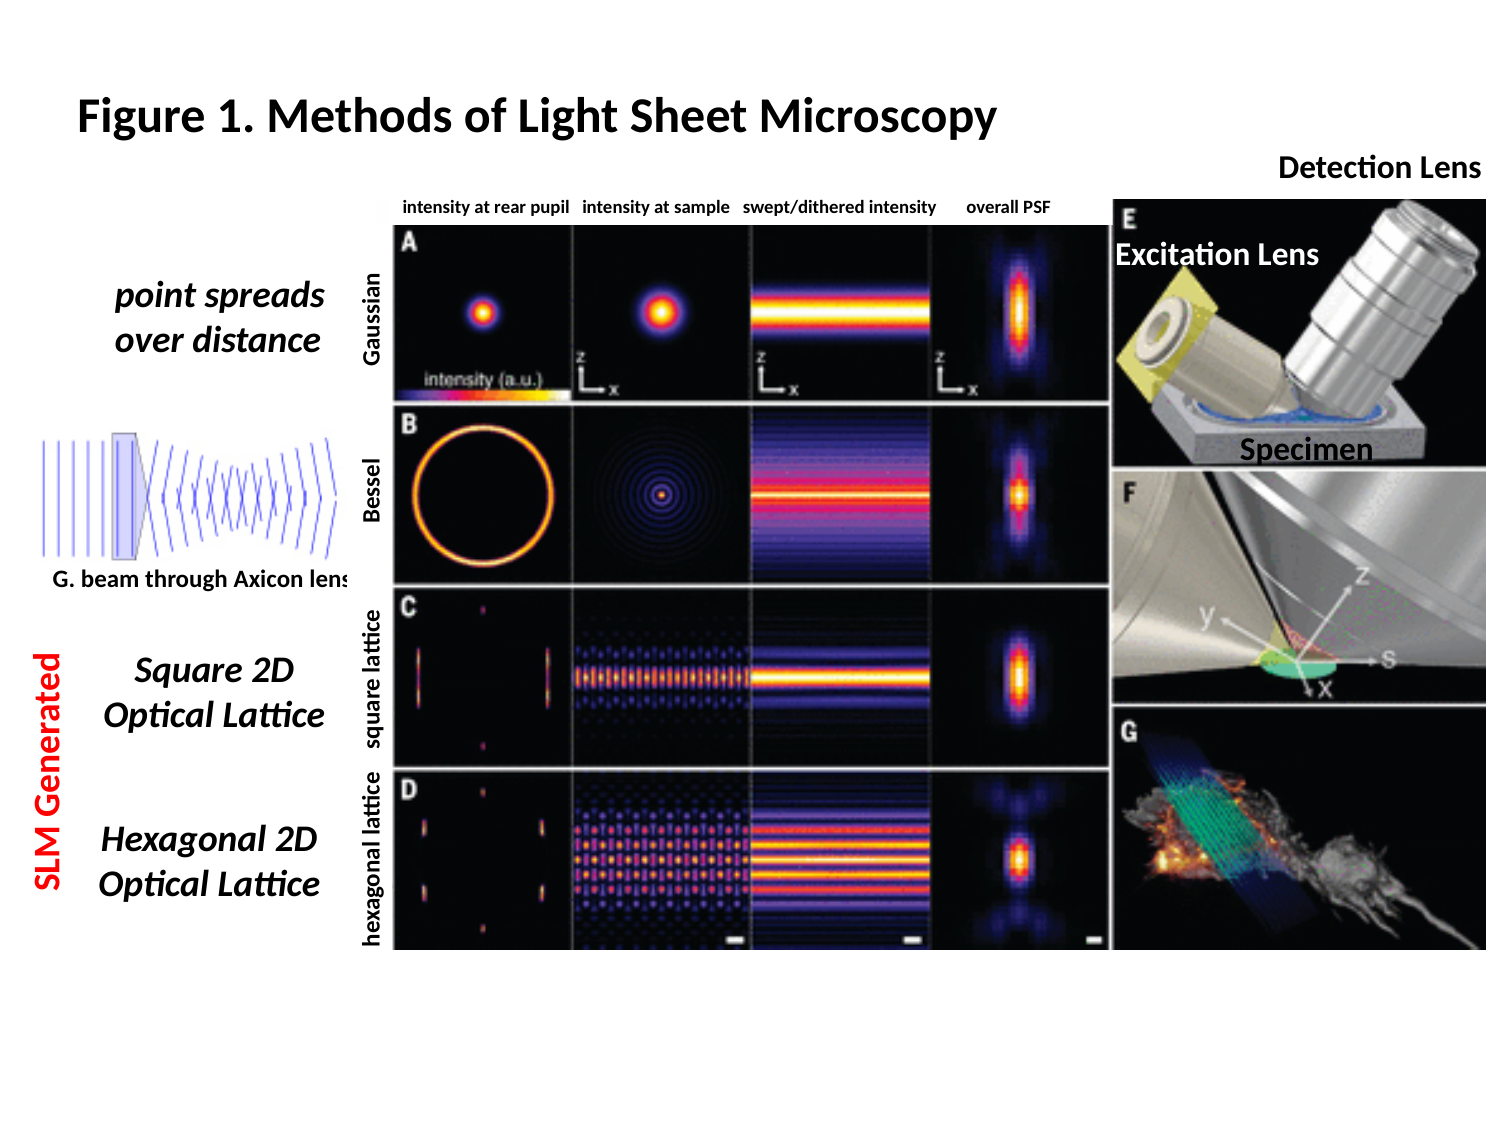

Figure 1. Methods of Light Sheet Microscopy
Detection Lens
intensity at rear pupil intensity at sample swept/dithered intensity overall PSF
Excitation Lens
point spreads
over distance
Specimen
G. beam through Axicon lens
hexagonal lattice square lattice Bessel Gaussian
Square 2D
Optical Lattice
SLM Generated
Hexagonal 2D
Optical Lattice